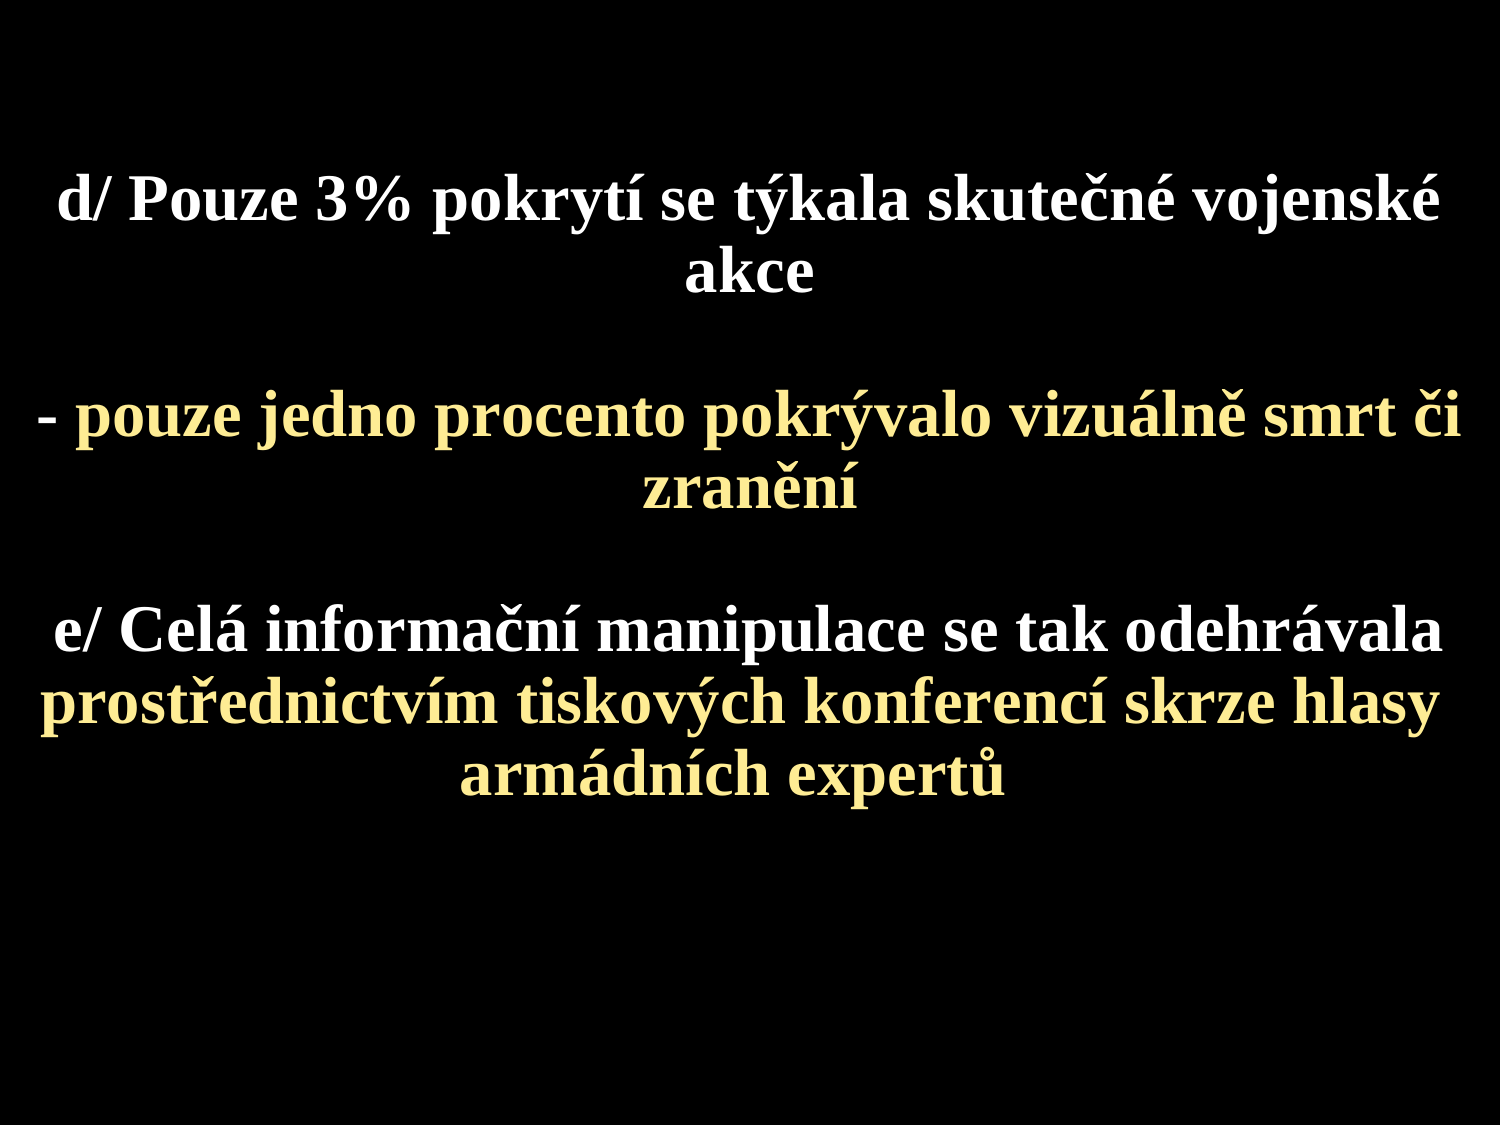

# d/ Pouze 3% pokrytí se týkala skutečné vojenské akce - pouze jedno procento pokrývalo vizuálně smrt či zranění e/ Celá informační manipulace se tak odehrávala prostřednictvím tiskových konferencí skrze hlasy armádních expertů